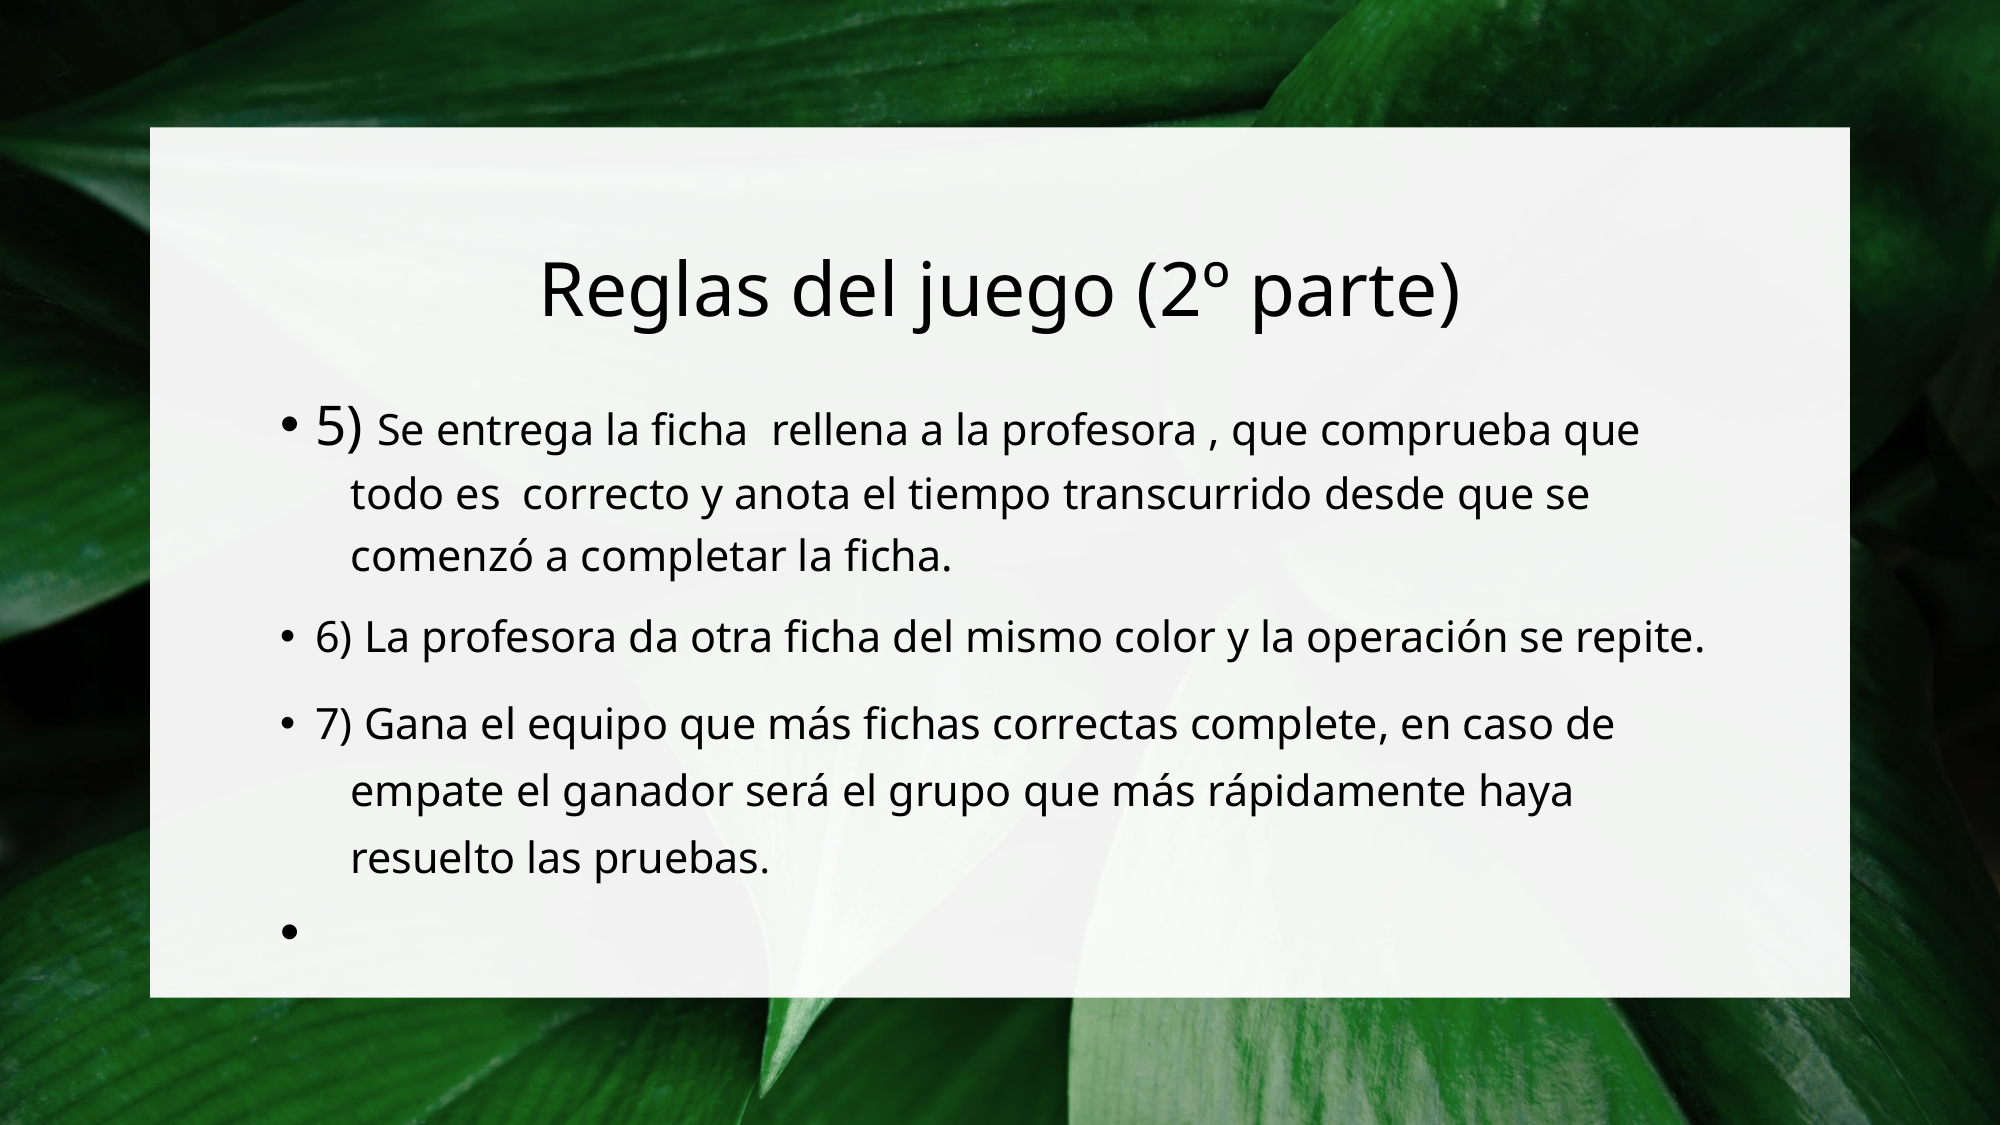

# Reglas del juego (2º parte)
5) Se entrega la ficha rellena a la profesora , que comprueba que todo es correcto y anota el tiempo transcurrido desde que se comenzó a completar la ficha.
6) La profesora da otra ficha del mismo color y la operación se repite.
7) Gana el equipo que más fichas correctas complete, en caso de empate el ganador será el grupo que más rápidamente haya resuelto las pruebas.